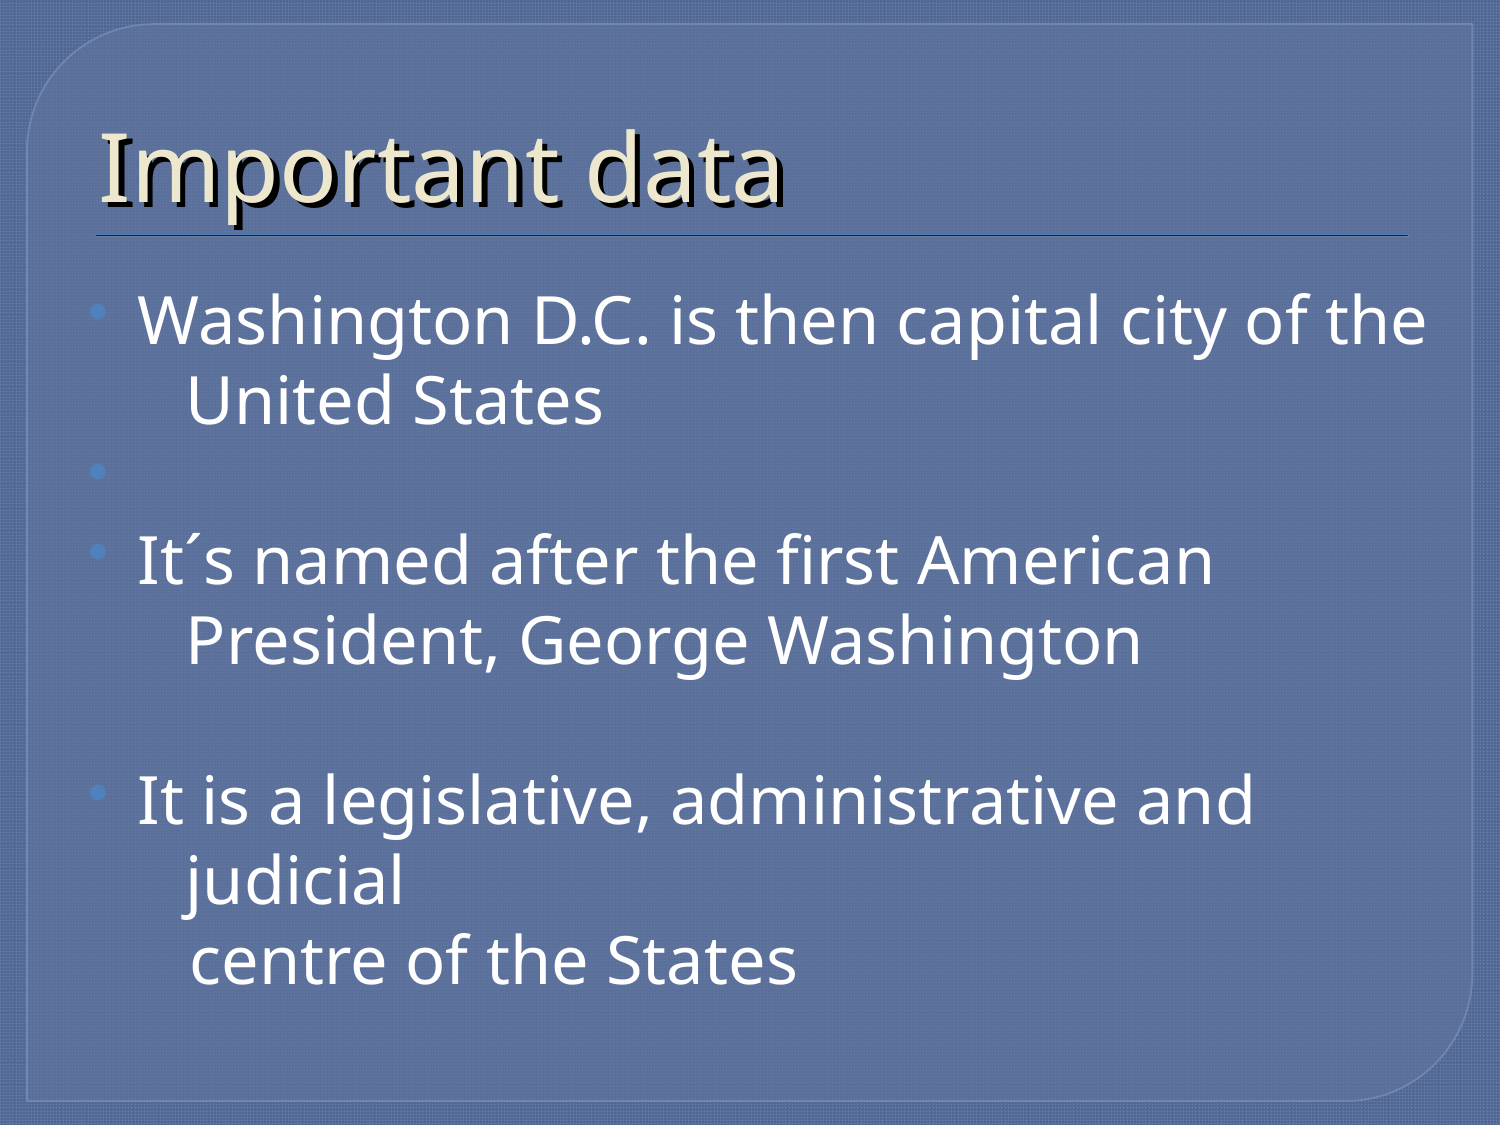

# Important data
Washington D.C. is then capital city of the United States
It´s named after the first American President, George Washington
It is a legislative, administrative and judicial
 centre of the States